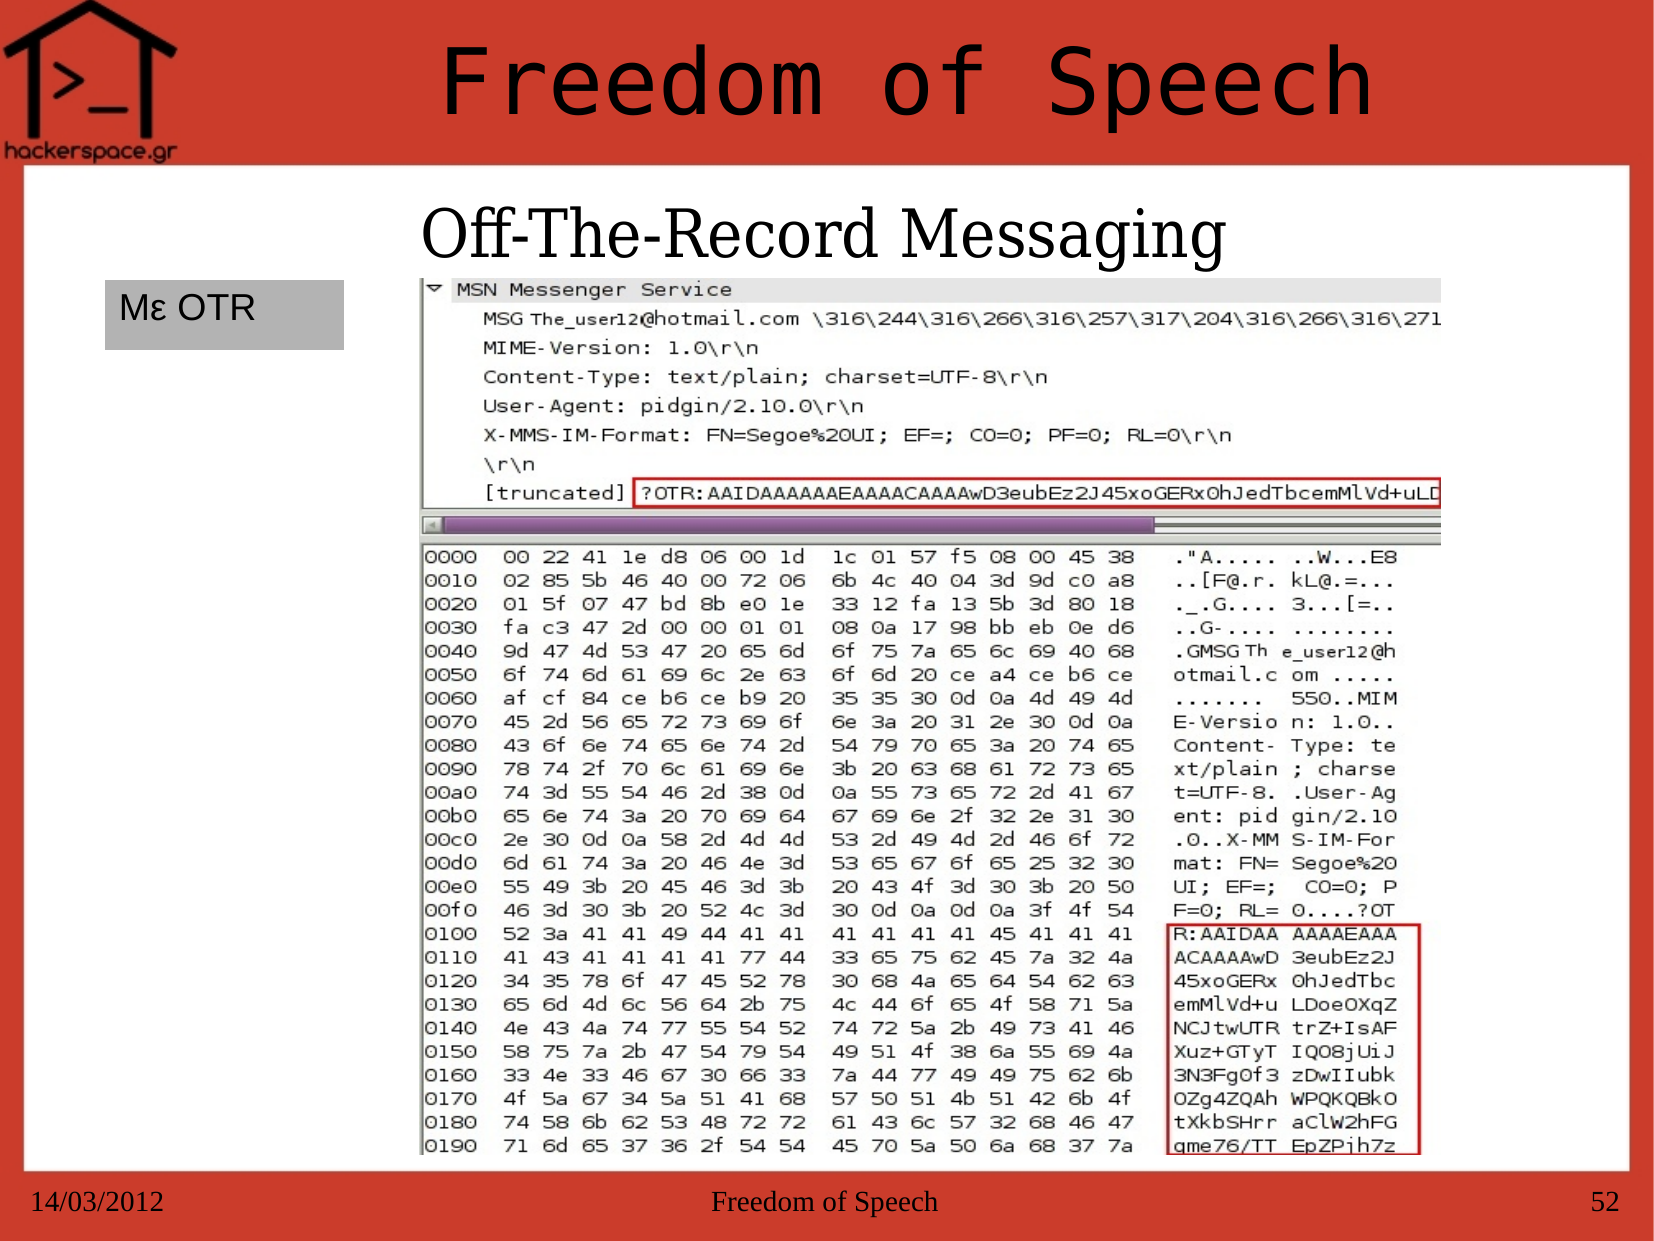

# Freedom of Speech
Off-The-Record Messaging
| Με OTR |
| --- |
14/03/2012
Freedom of Speech
52